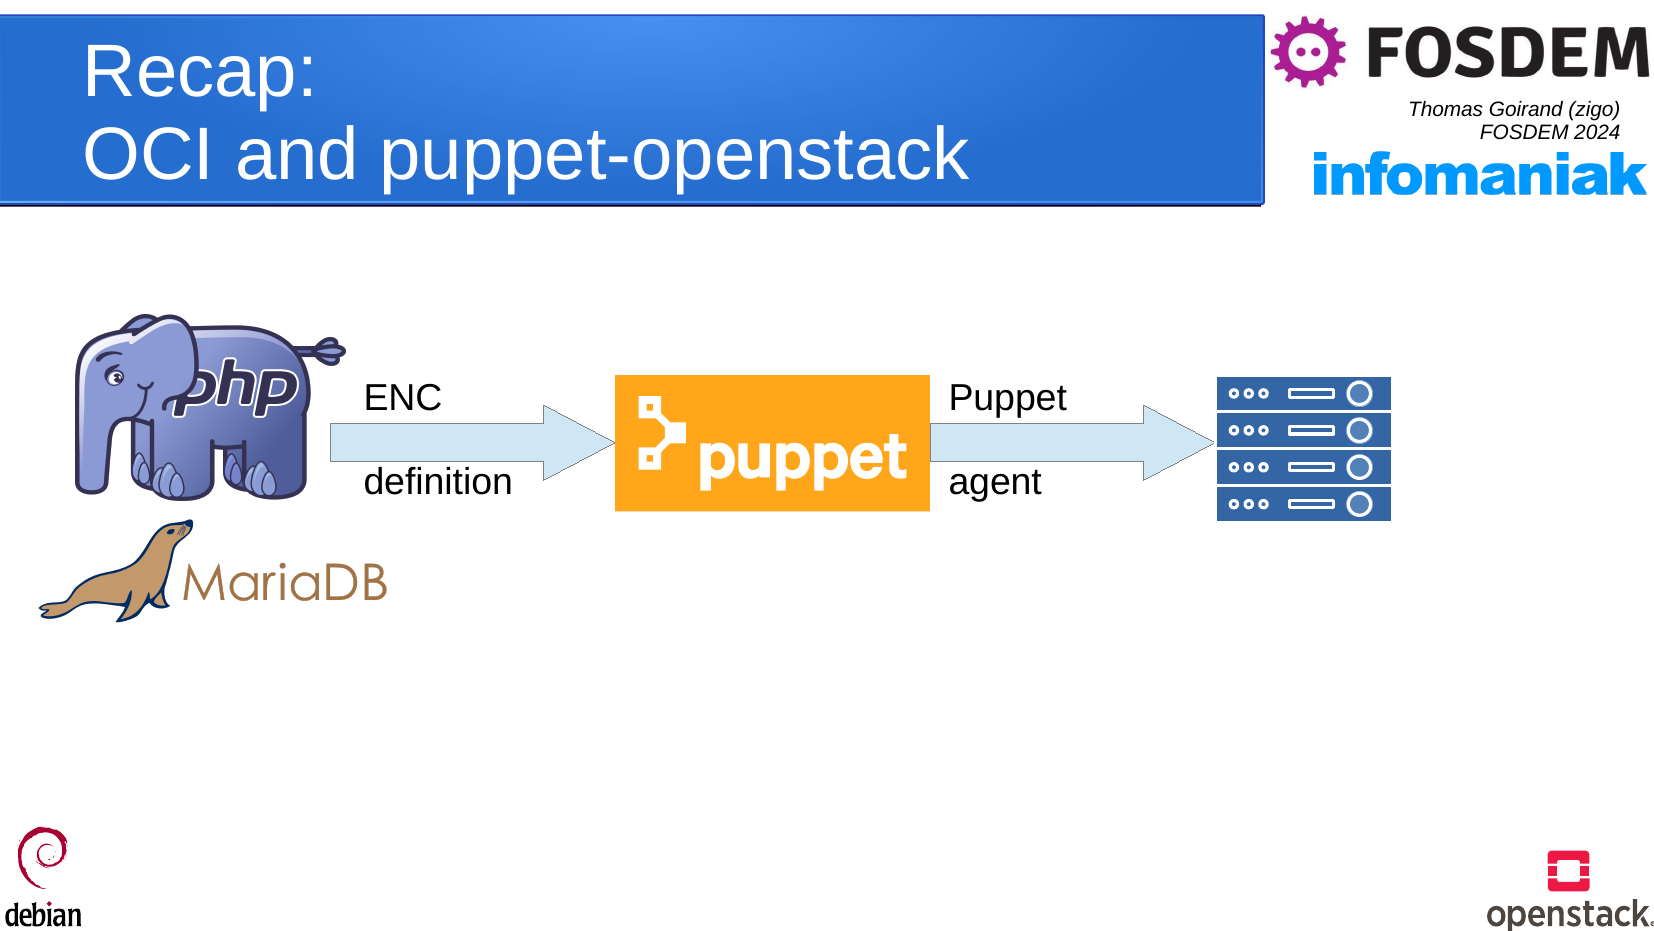

# Recap: OCI and puppet-openstack
ENC
definition
Puppet
agent